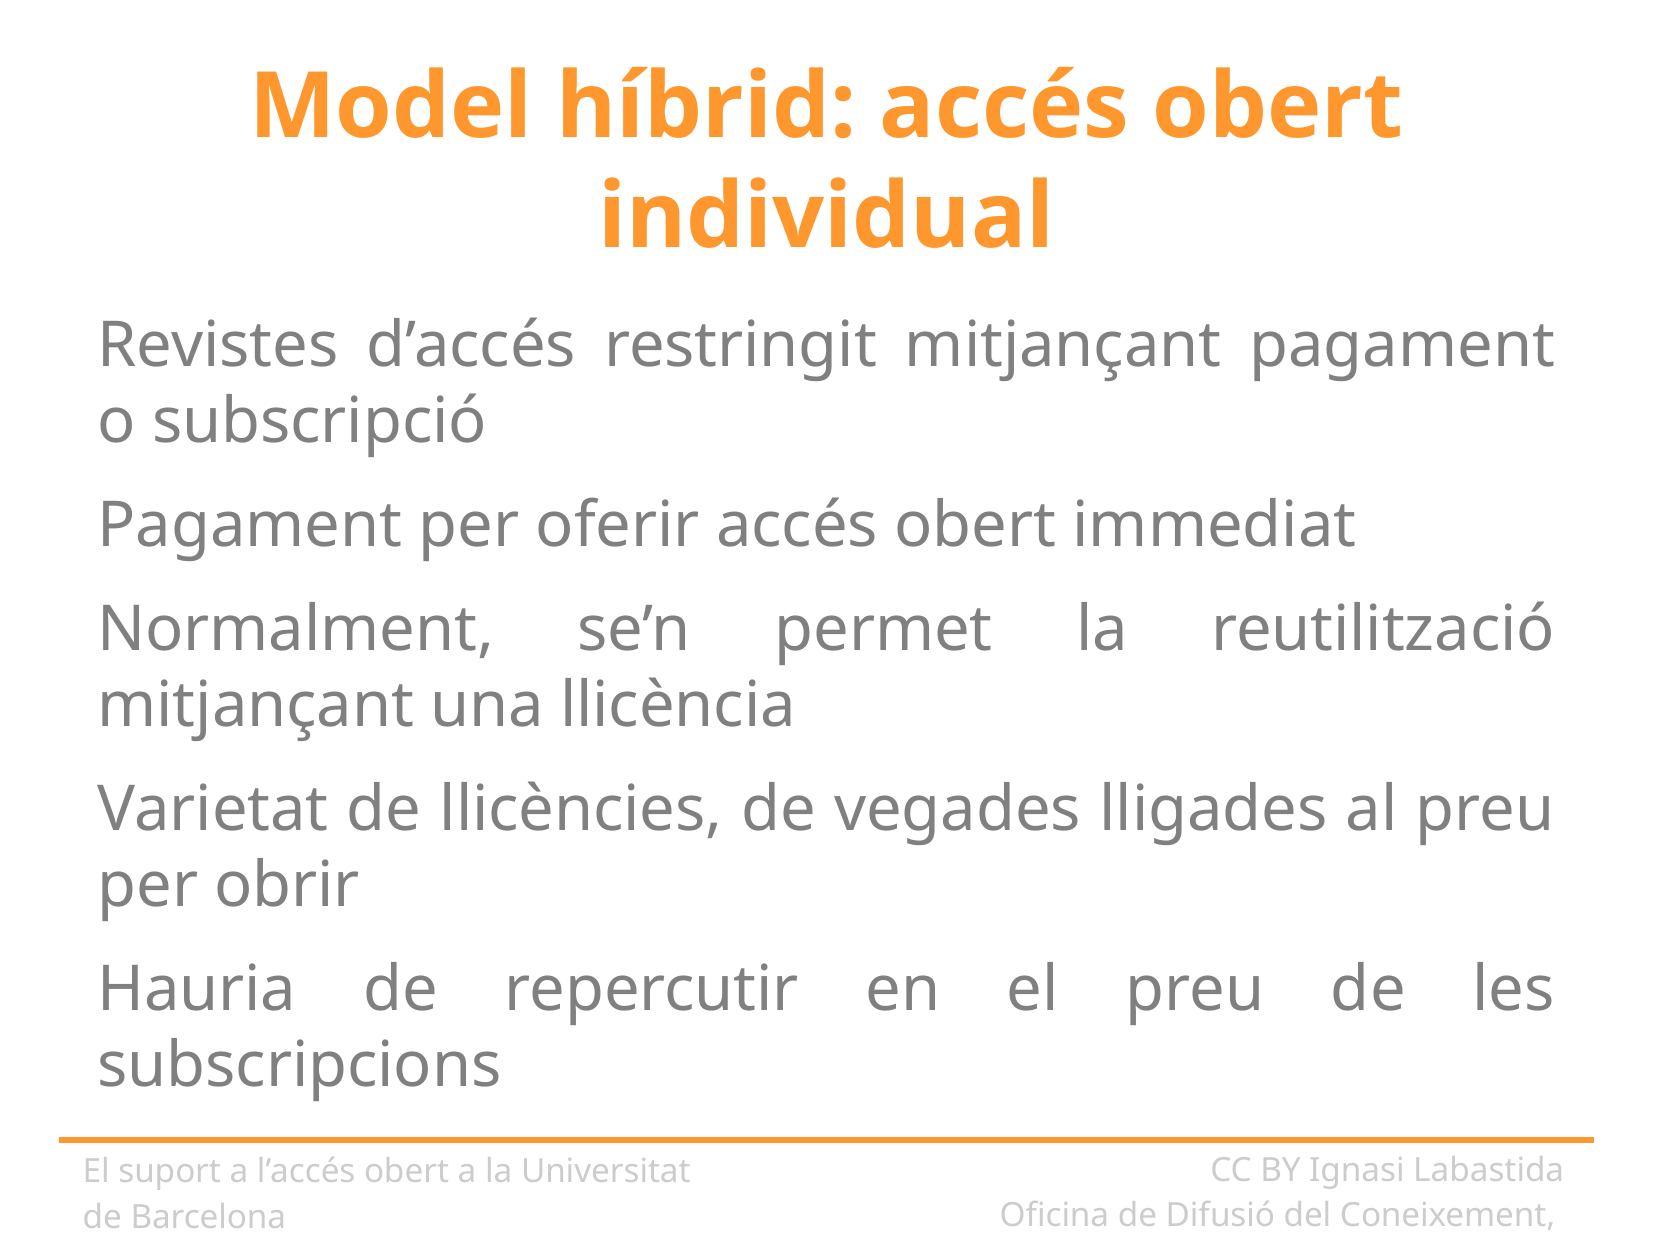

# Model híbrid: accés obert individual
Revistes d’accés restringit mitjançant pagament o subscripció
Pagament per oferir accés obert immediat
Normalment, se’n permet la reutilització mitjançant una llicència
Varietat de llicències, de vegades lligades al preu per obrir
Hauria de repercutir en el preu de les subscripcions